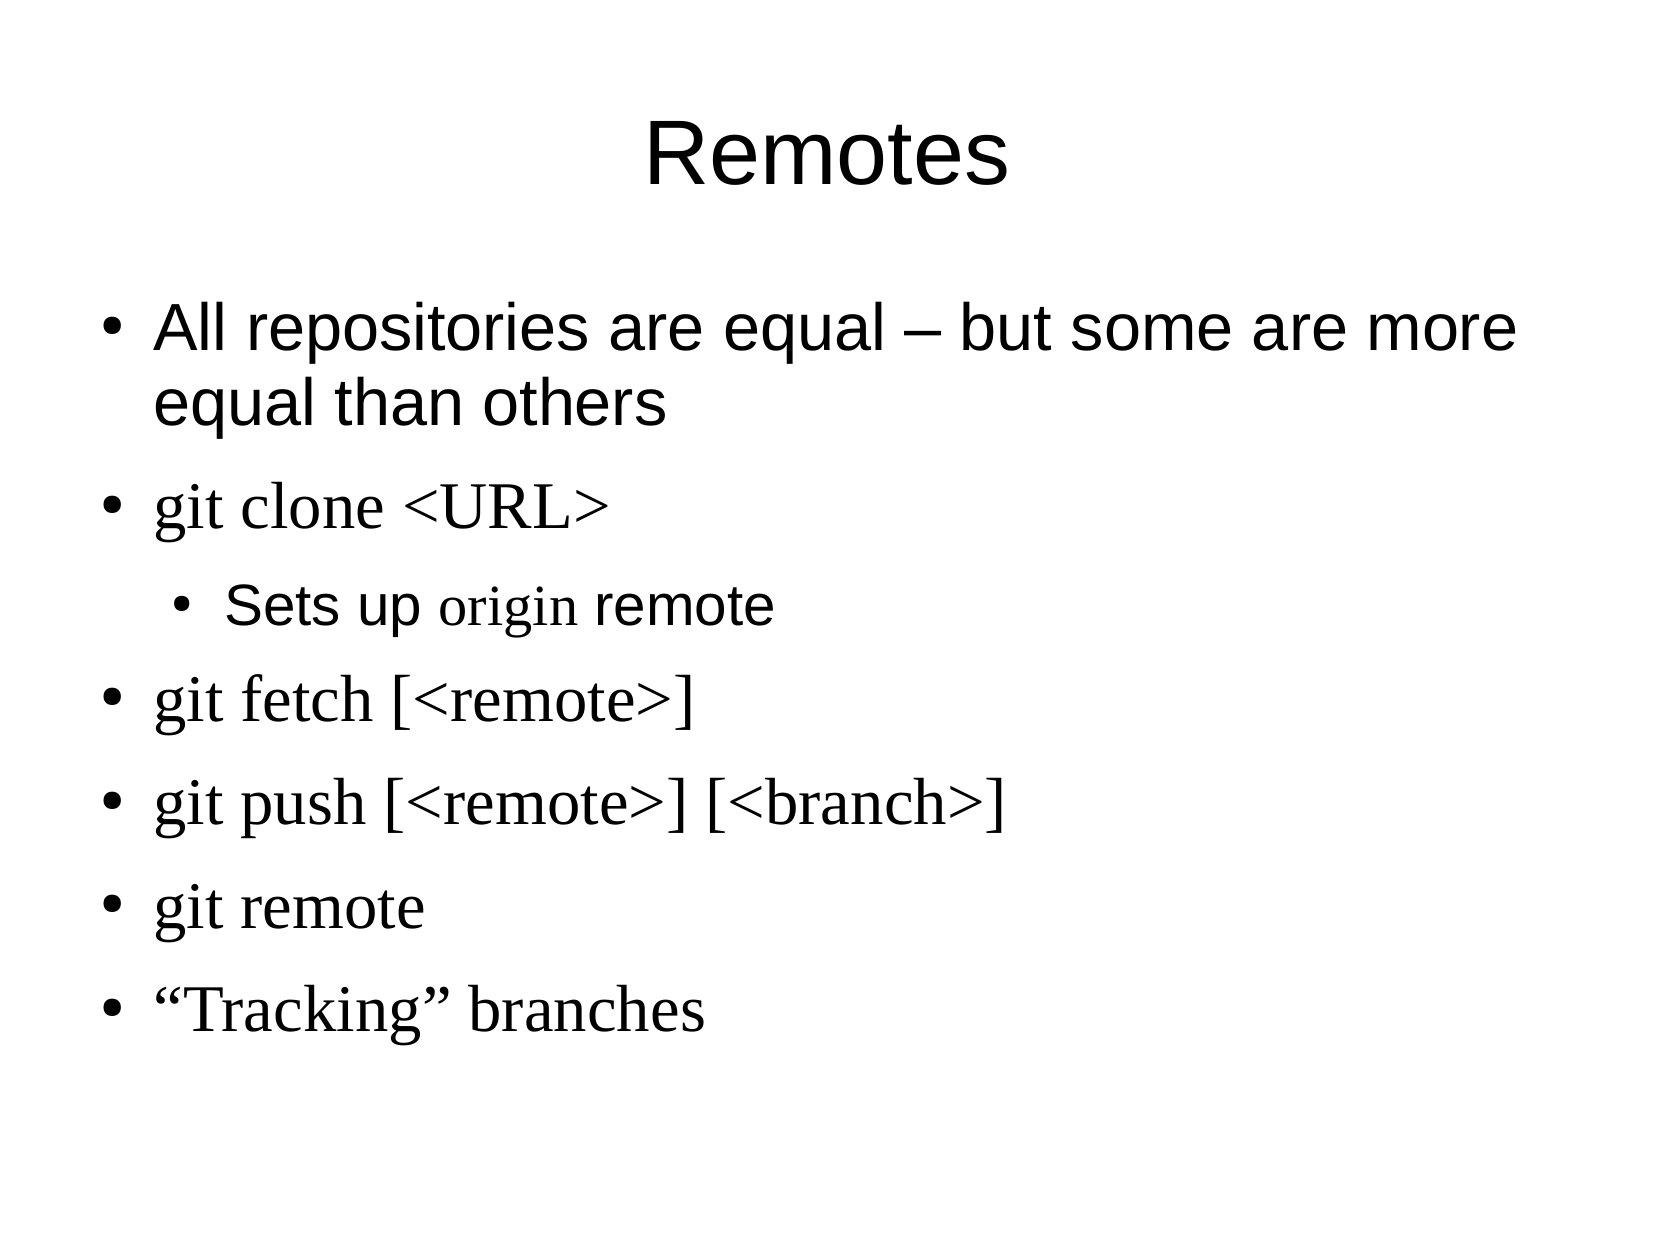

# Remotes
All repositories are equal – but some are more equal than others
git clone <URL>
Sets up origin remote
git fetch [<remote>]
git push [<remote>] [<branch>]
git remote
“Tracking” branches